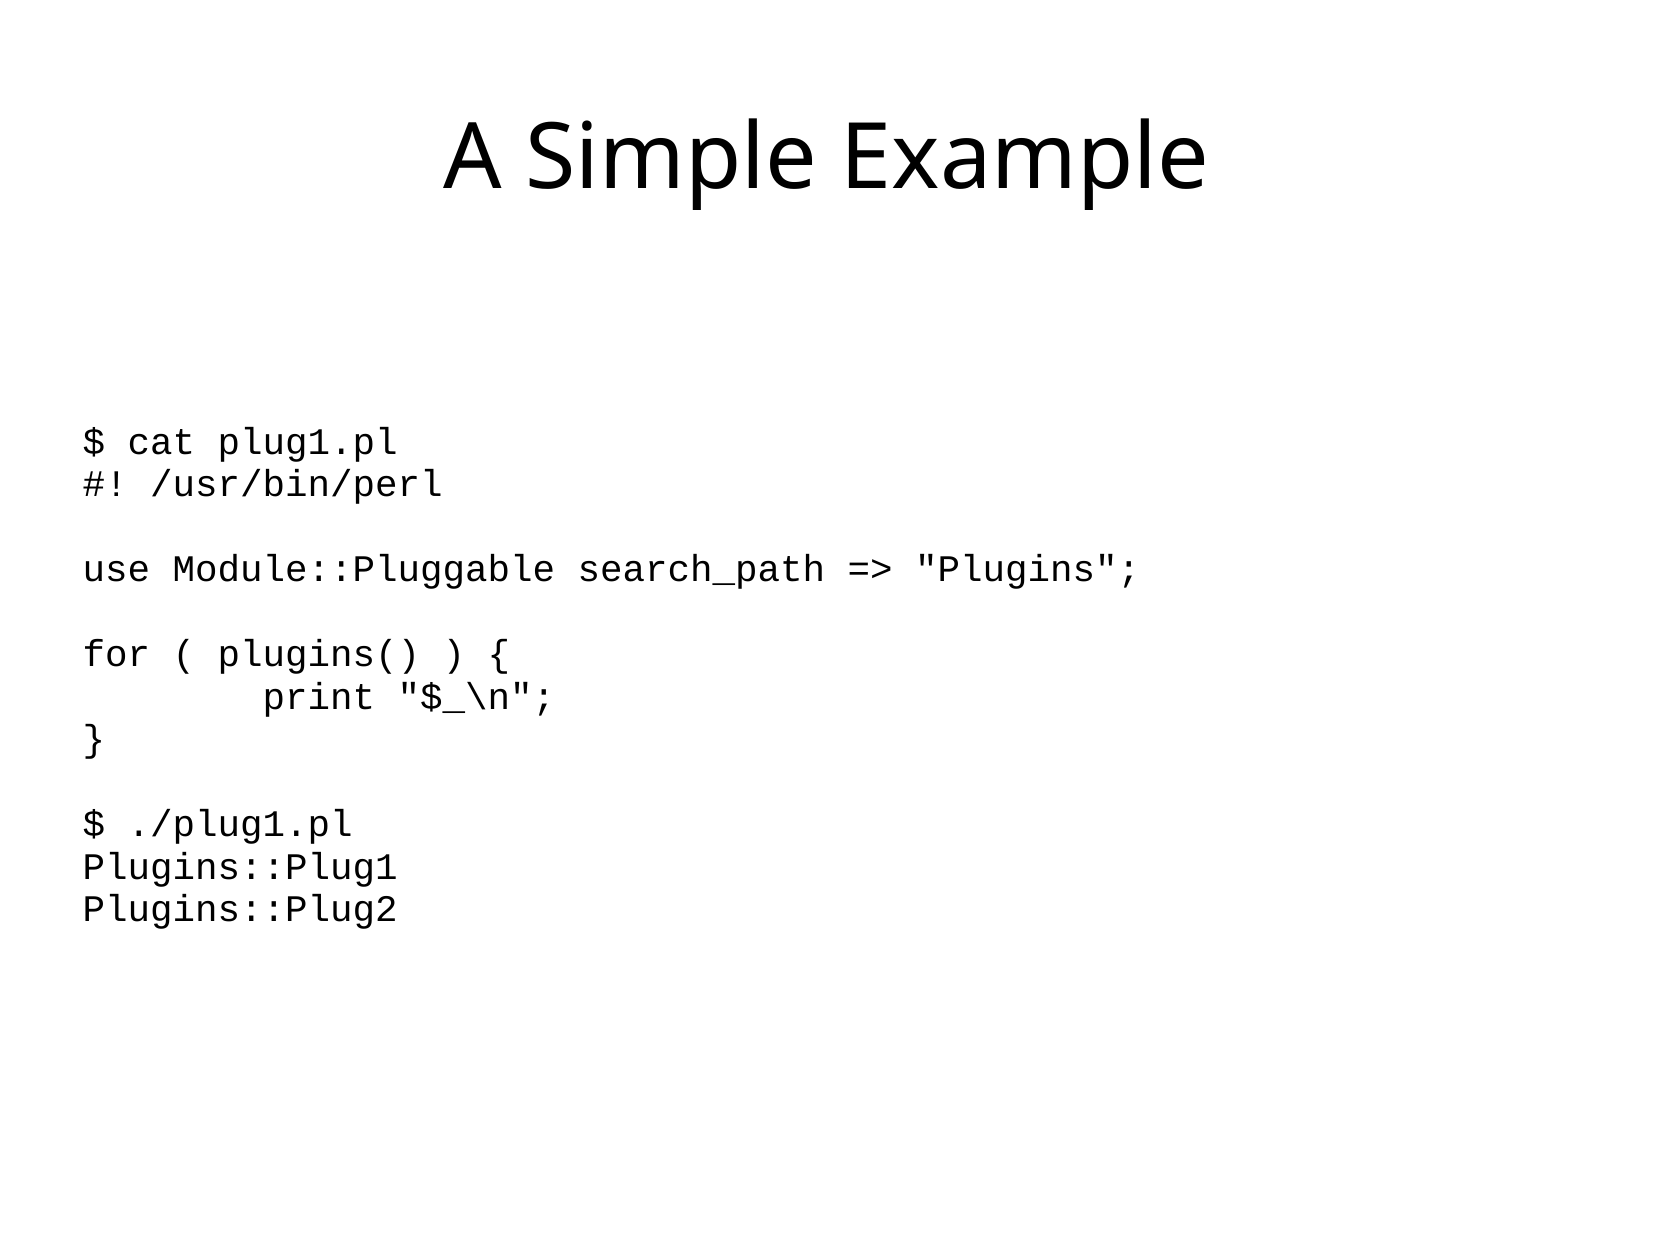

# A Simple Example
$ cat plug1.pl
#! /usr/bin/perl
use Module::Pluggable search_path => "Plugins";
for ( plugins() ) {
 print "$_\n";
}
$ ./plug1.pl
Plugins::Plug1
Plugins::Plug2